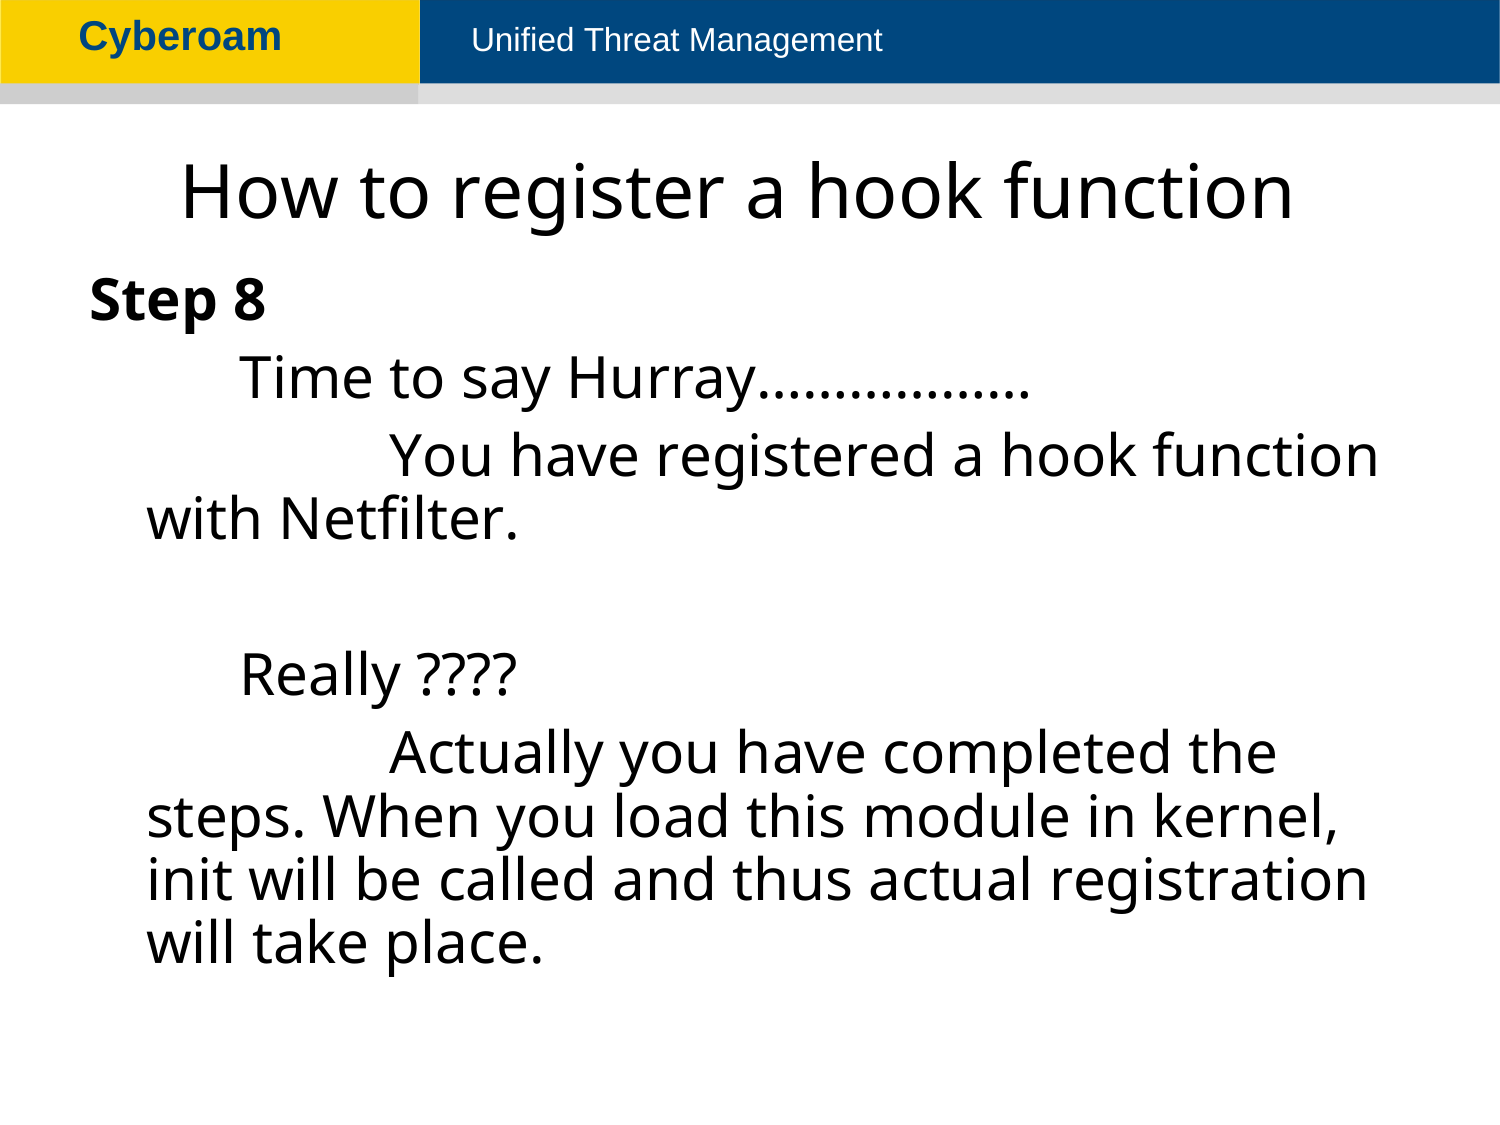

# How to register a hook function
Step 8
		Time to say Hurray………………
			You have registered a hook function with Netfilter.
 		Really ????
			Actually you have completed the steps. When you load this module in kernel, init will be called and thus actual registration will take place.